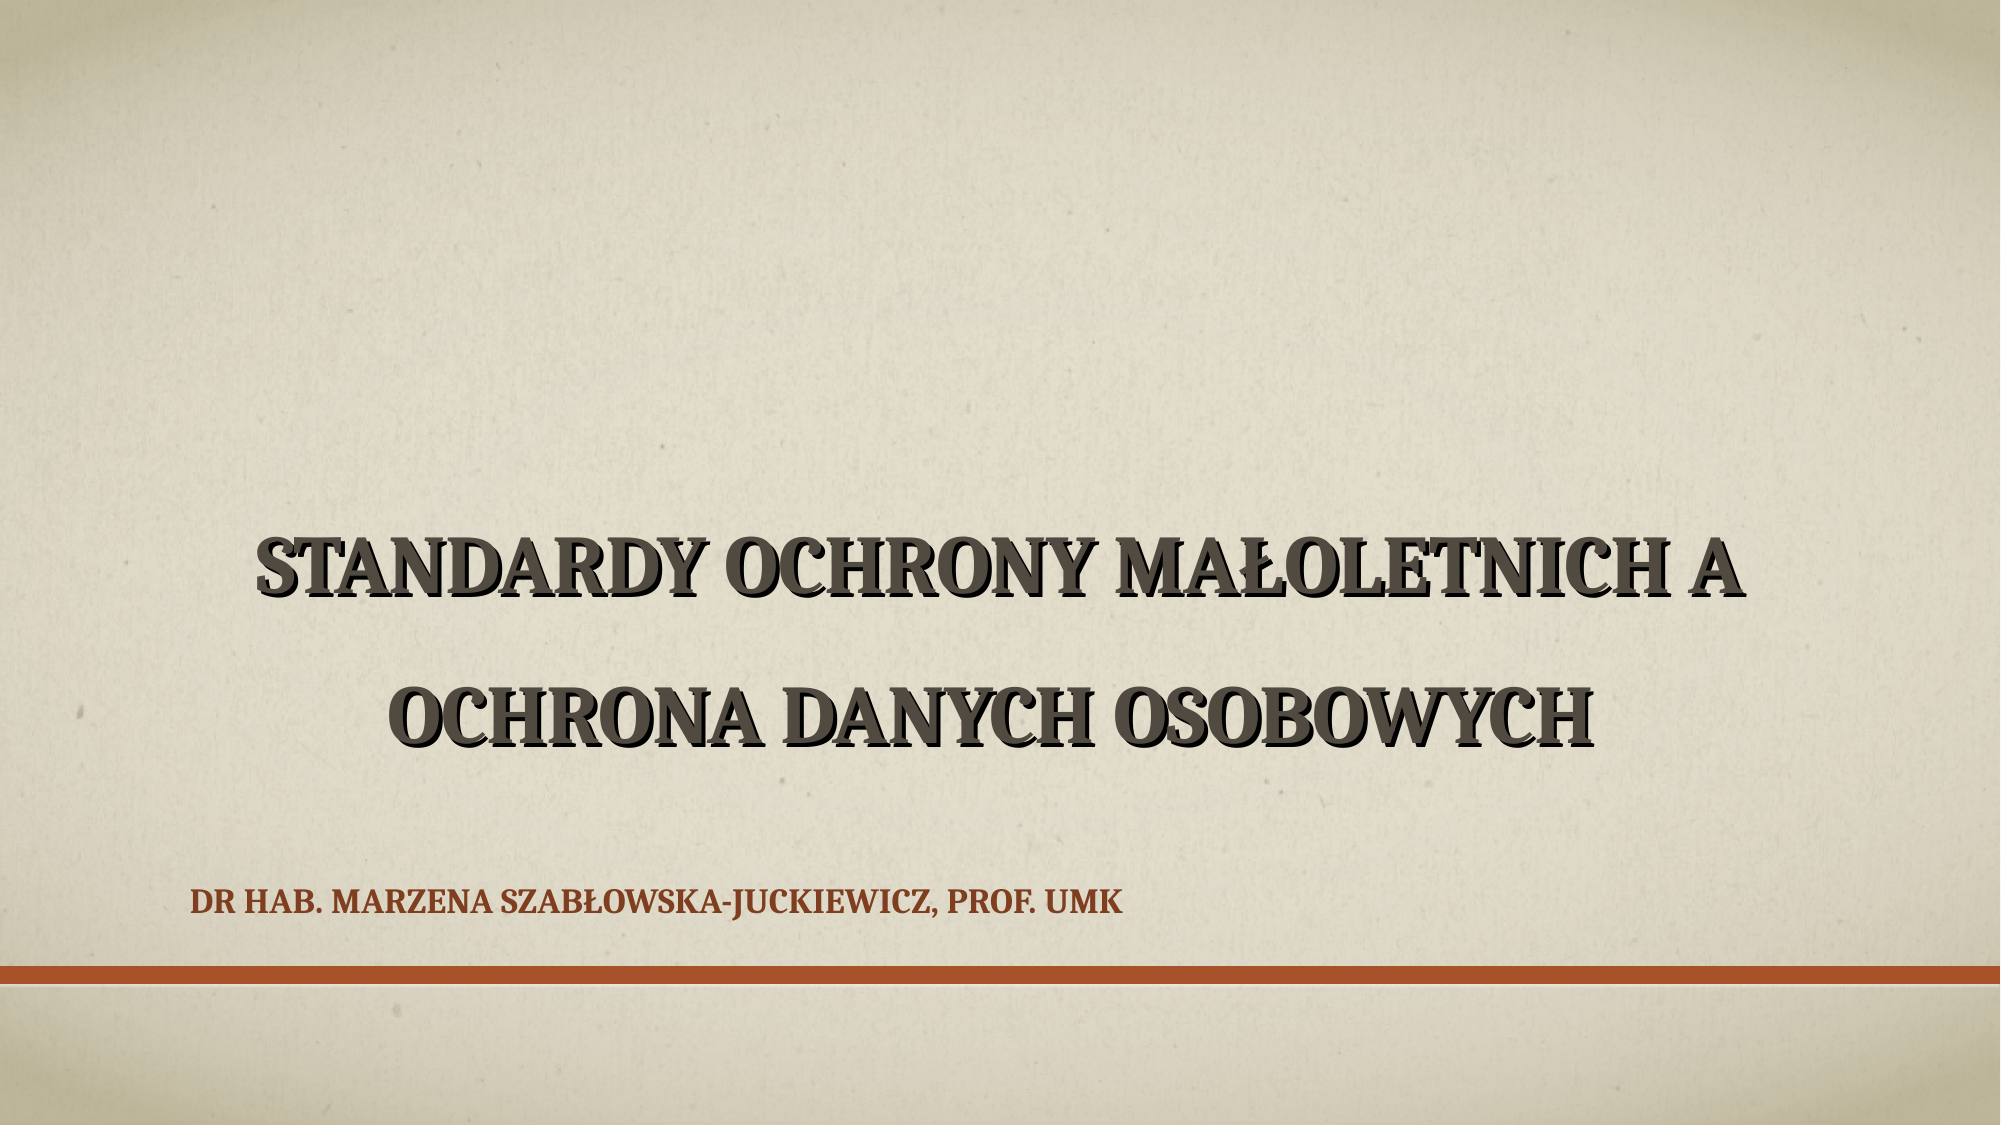

# Standardy ochrony małoletnich a ochrona danych osobowych
Dr hab. Marzena Szabłowska-Juckiewicz, prof. umk